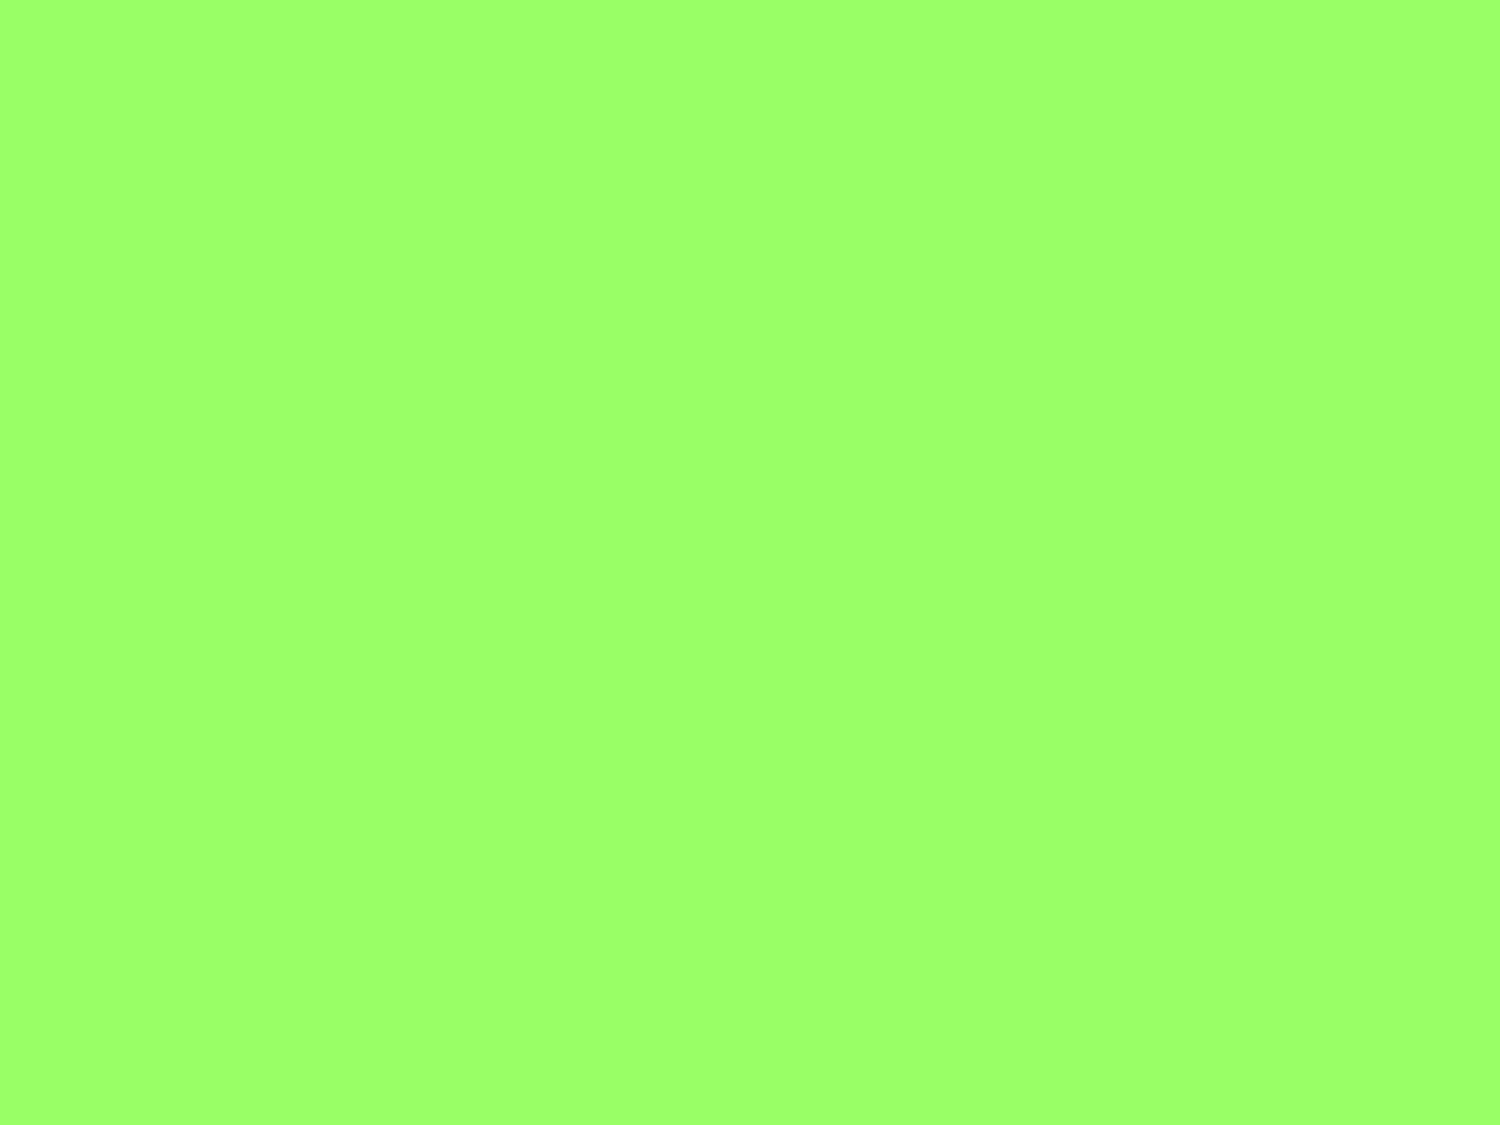

# ZUNANJI POMNILNIK
Zunanji pomnilnik
Trdi disk
CD in DVD
Disketa
USB pomnilnik
HD DVD in Blu-ray